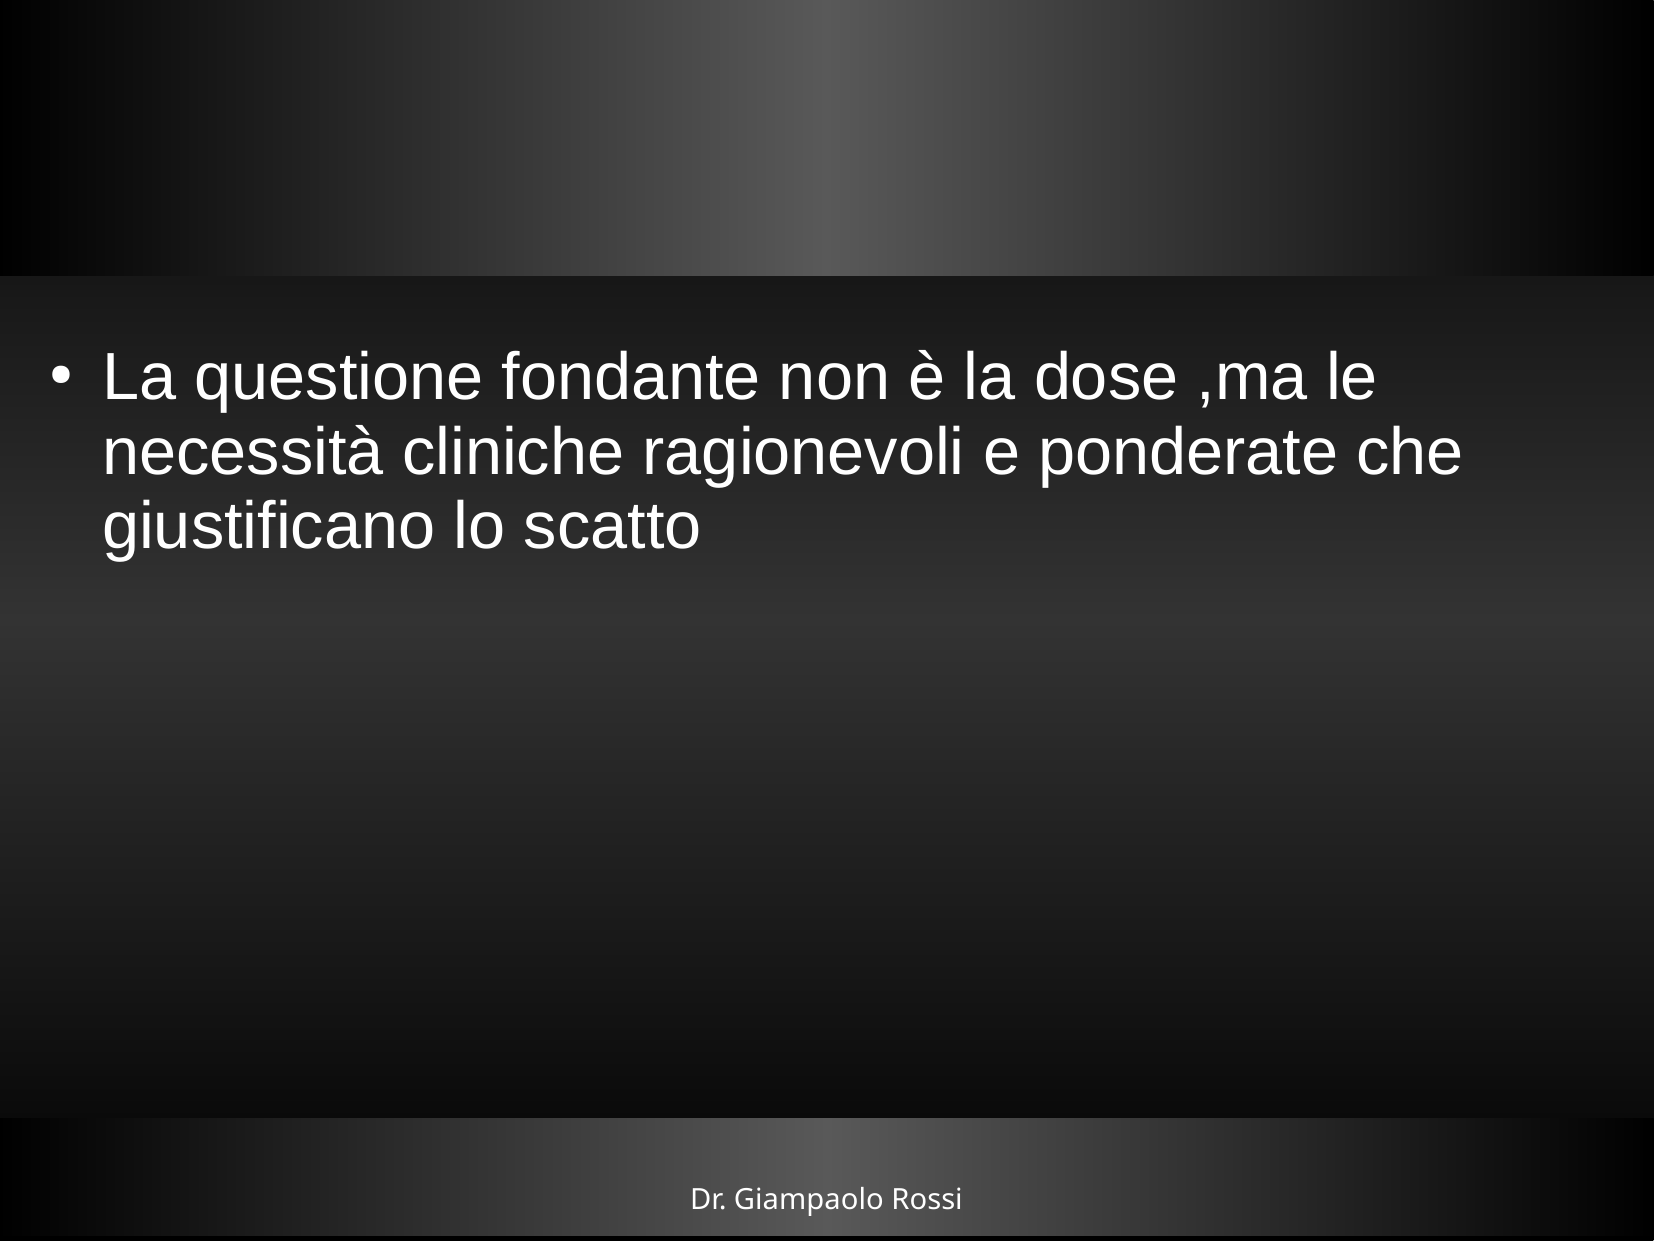

#
La questione fondante non è la dose ,ma le necessità cliniche ragionevoli e ponderate che giustificano lo scatto